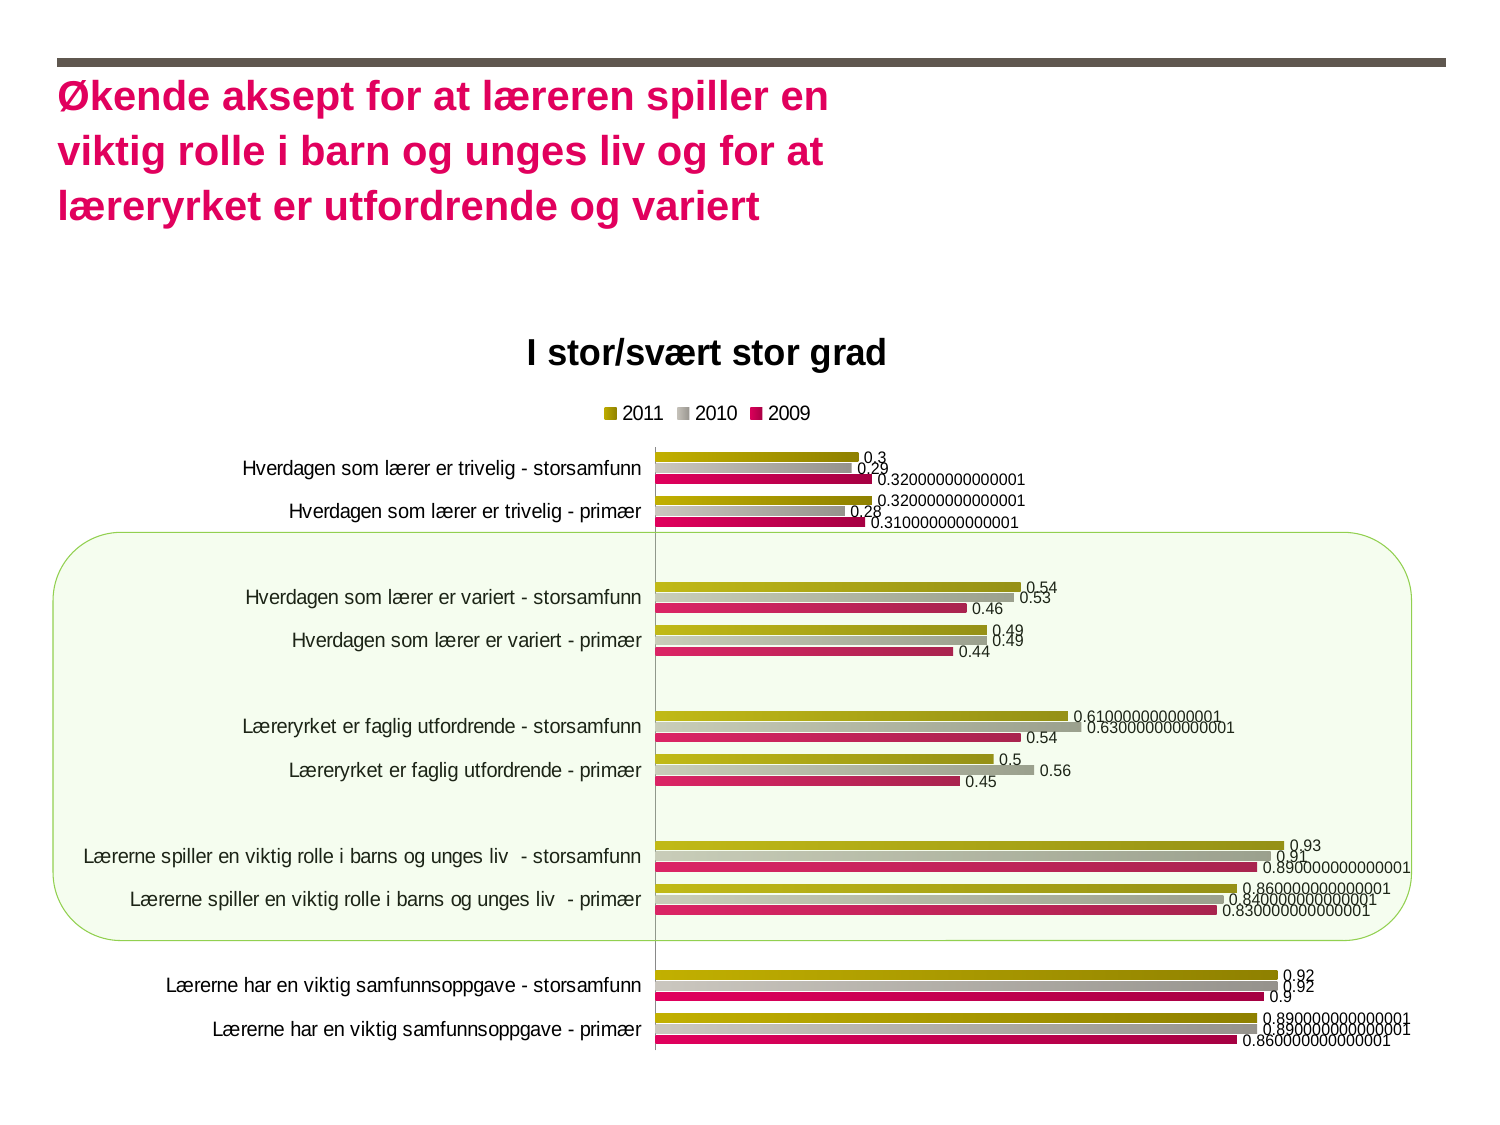

Økende aksept for at læreren spiller en viktig rolle i barn og unges liv og for at læreryrket er utfordrende og variert
### Chart: I stor/svært stor grad
| Category | 2009 | 2010 | 2011 |
|---|---|---|---|
| Lærerne har en viktig samfunnsoppgave - primær | 0.860000000000001 | 0.890000000000001 | 0.890000000000001 |
| Lærerne har en viktig samfunnsoppgave - storsamfunn | 0.9 | 0.92 | 0.92 |
| None | None | None | None |
| Lærerne spiller en viktig rolle i barns og unges liv - primær | 0.830000000000001 | 0.840000000000001 | 0.860000000000001 |
| Lærerne spiller en viktig rolle i barns og unges liv - storsamfunn | 0.890000000000001 | 0.91 | 0.93 |
| None | None | None | None |
| Læreryrket er faglig utfordrende - primær | 0.45 | 0.56 | 0.5 |
| Læreryrket er faglig utfordrende - storsamfunn | 0.54 | 0.630000000000001 | 0.610000000000001 |
| None | None | None | None |
| Hverdagen som lærer er variert - primær | 0.44 | 0.49 | 0.49 |
| Hverdagen som lærer er variert - storsamfunn | 0.46 | 0.53 | 0.54 |
| None | None | None | None |
| Hverdagen som lærer er trivelig - primær | 0.310000000000001 | 0.28 | 0.320000000000001 |
| Hverdagen som lærer er trivelig - storsamfunn | 0.320000000000001 | 0.29 | 0.3 |